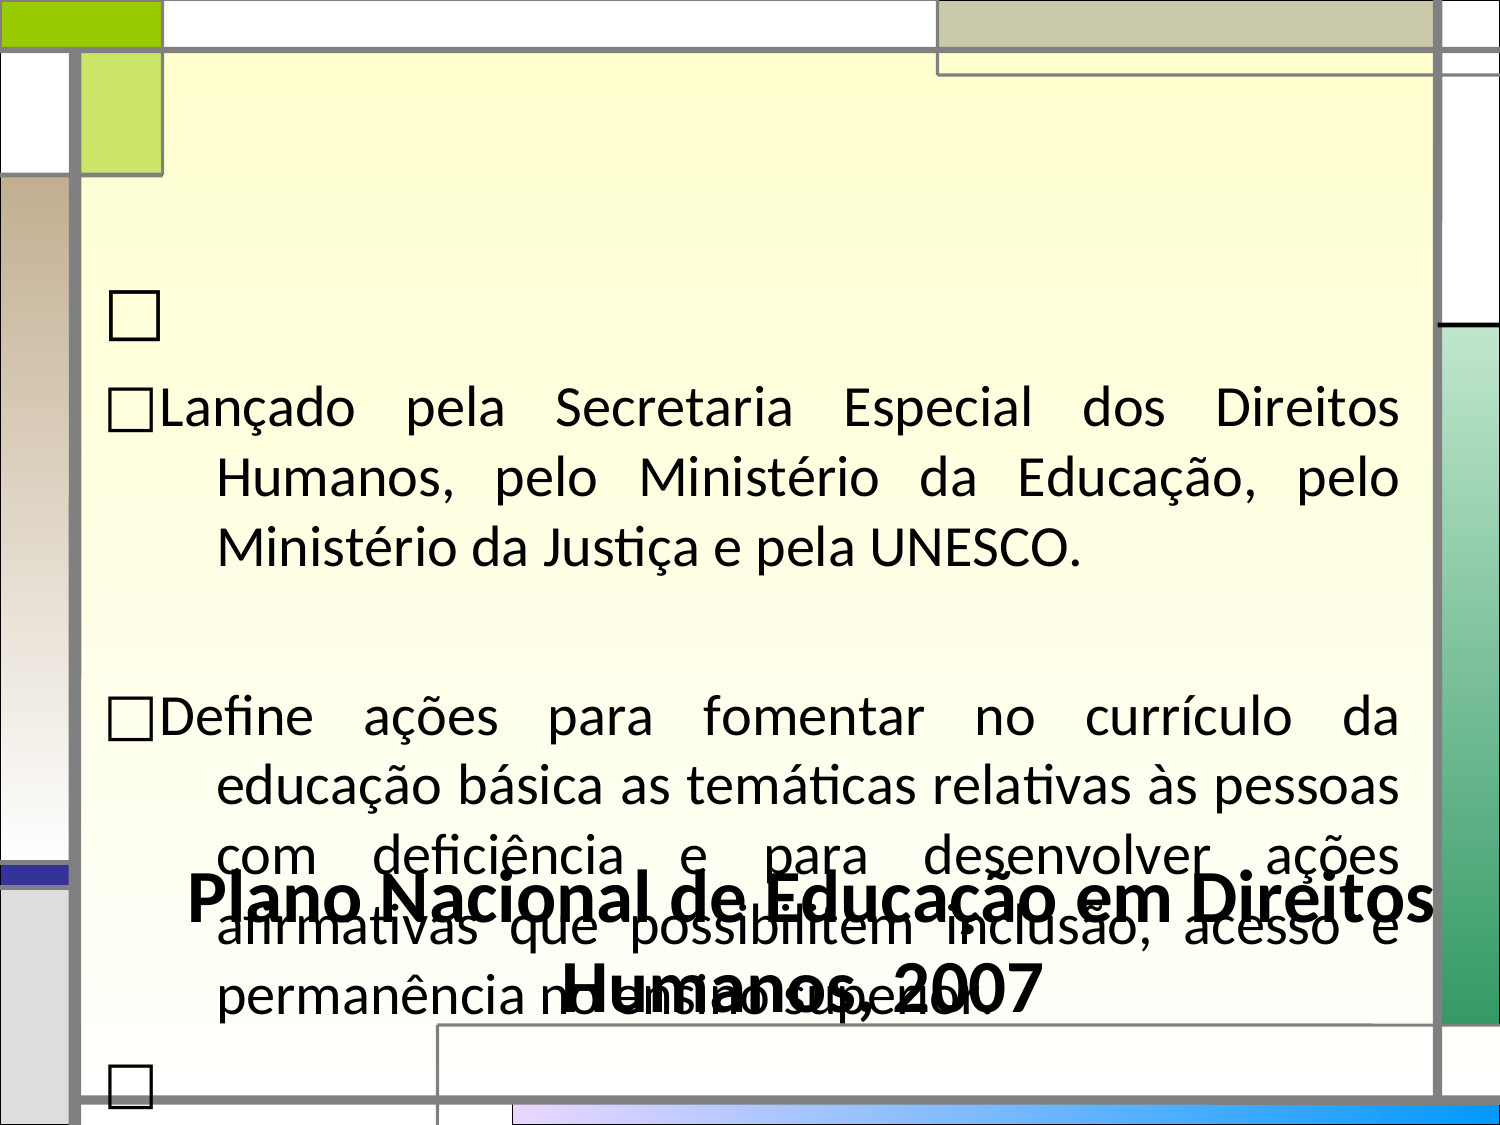

# Plano Nacional de Educação em Direitos Humanos, 2007
Lançado pela Secretaria Especial dos Direitos Humanos, pelo Ministério da Educação, pelo Ministério da Justiça e pela UNESCO.
Define ações para fomentar no currículo da educação básica as temáticas relativas às pessoas com deficiência e para desenvolver ações afirmativas que possibilitem inclusão, acesso e permanência no ensino superior.